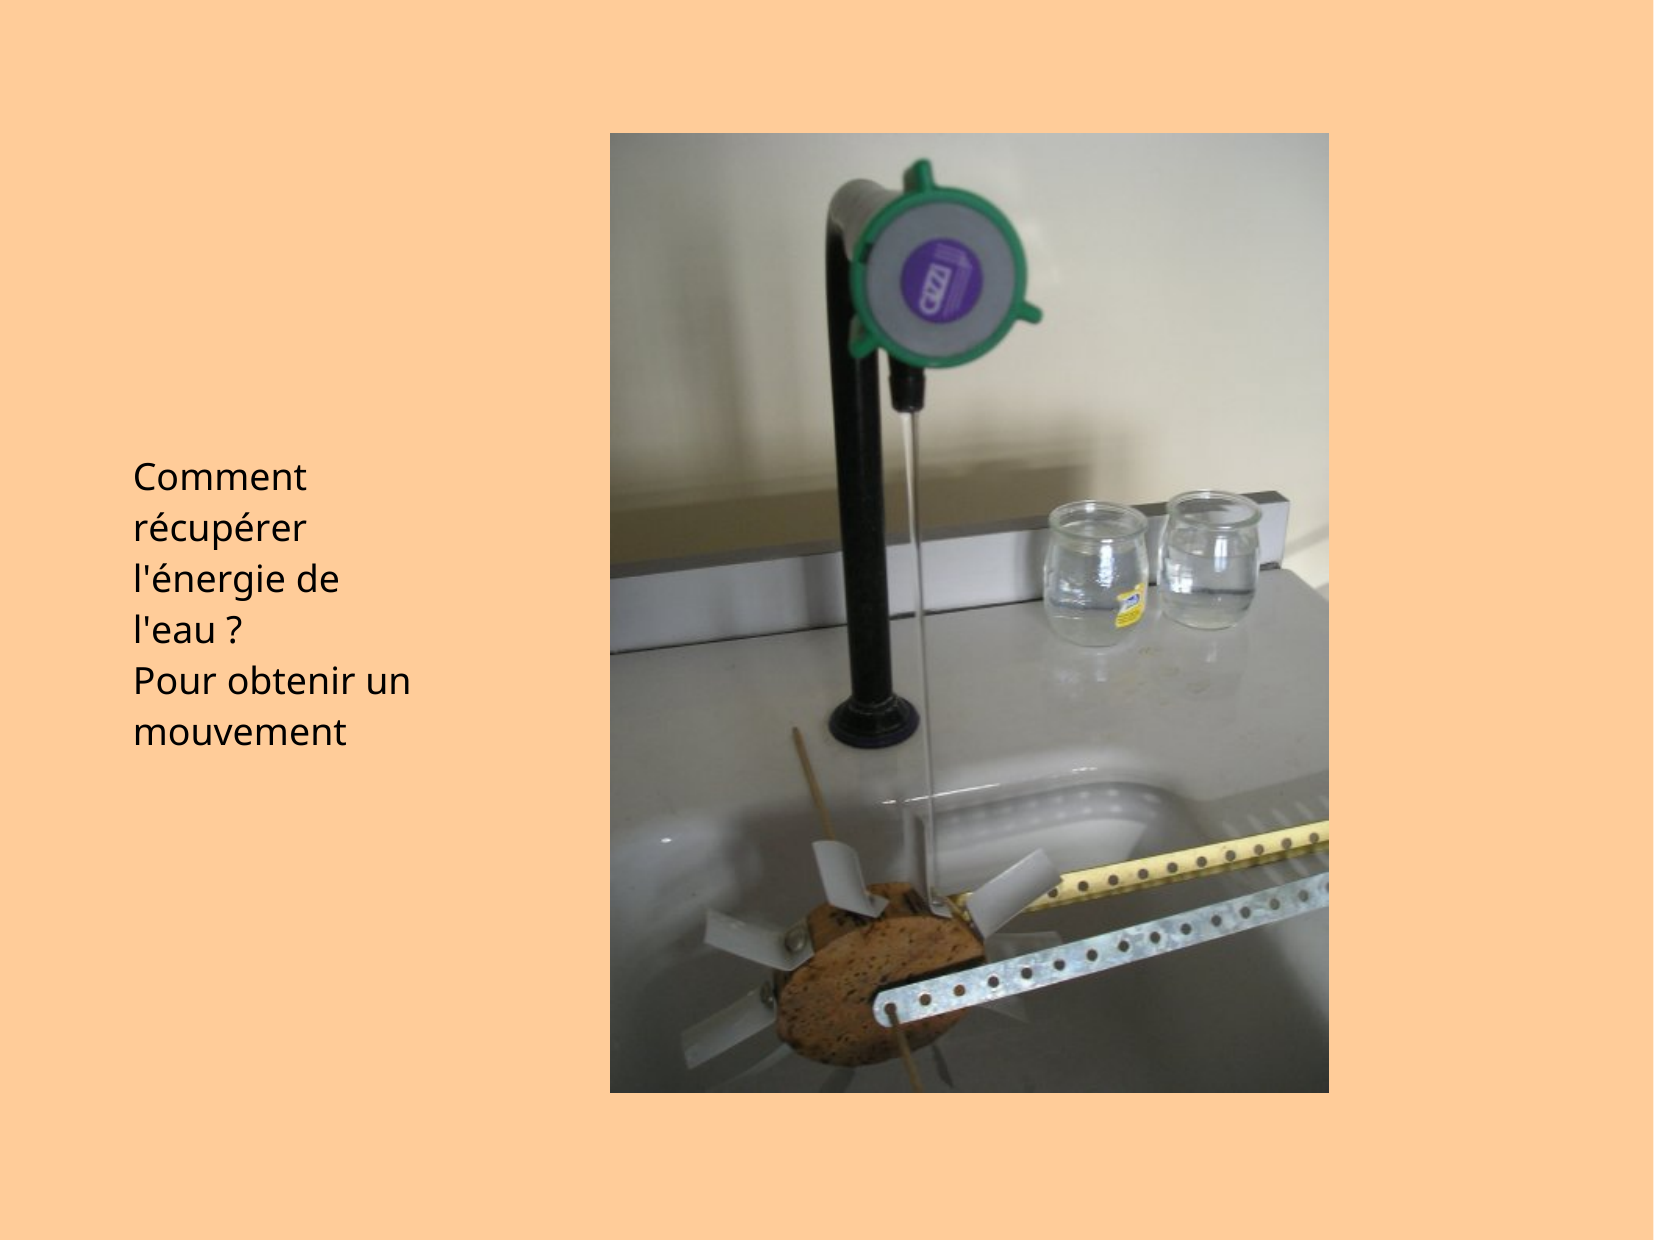

Comment récupérer l'énergie de l'eau ?
Pour obtenir un mouvement